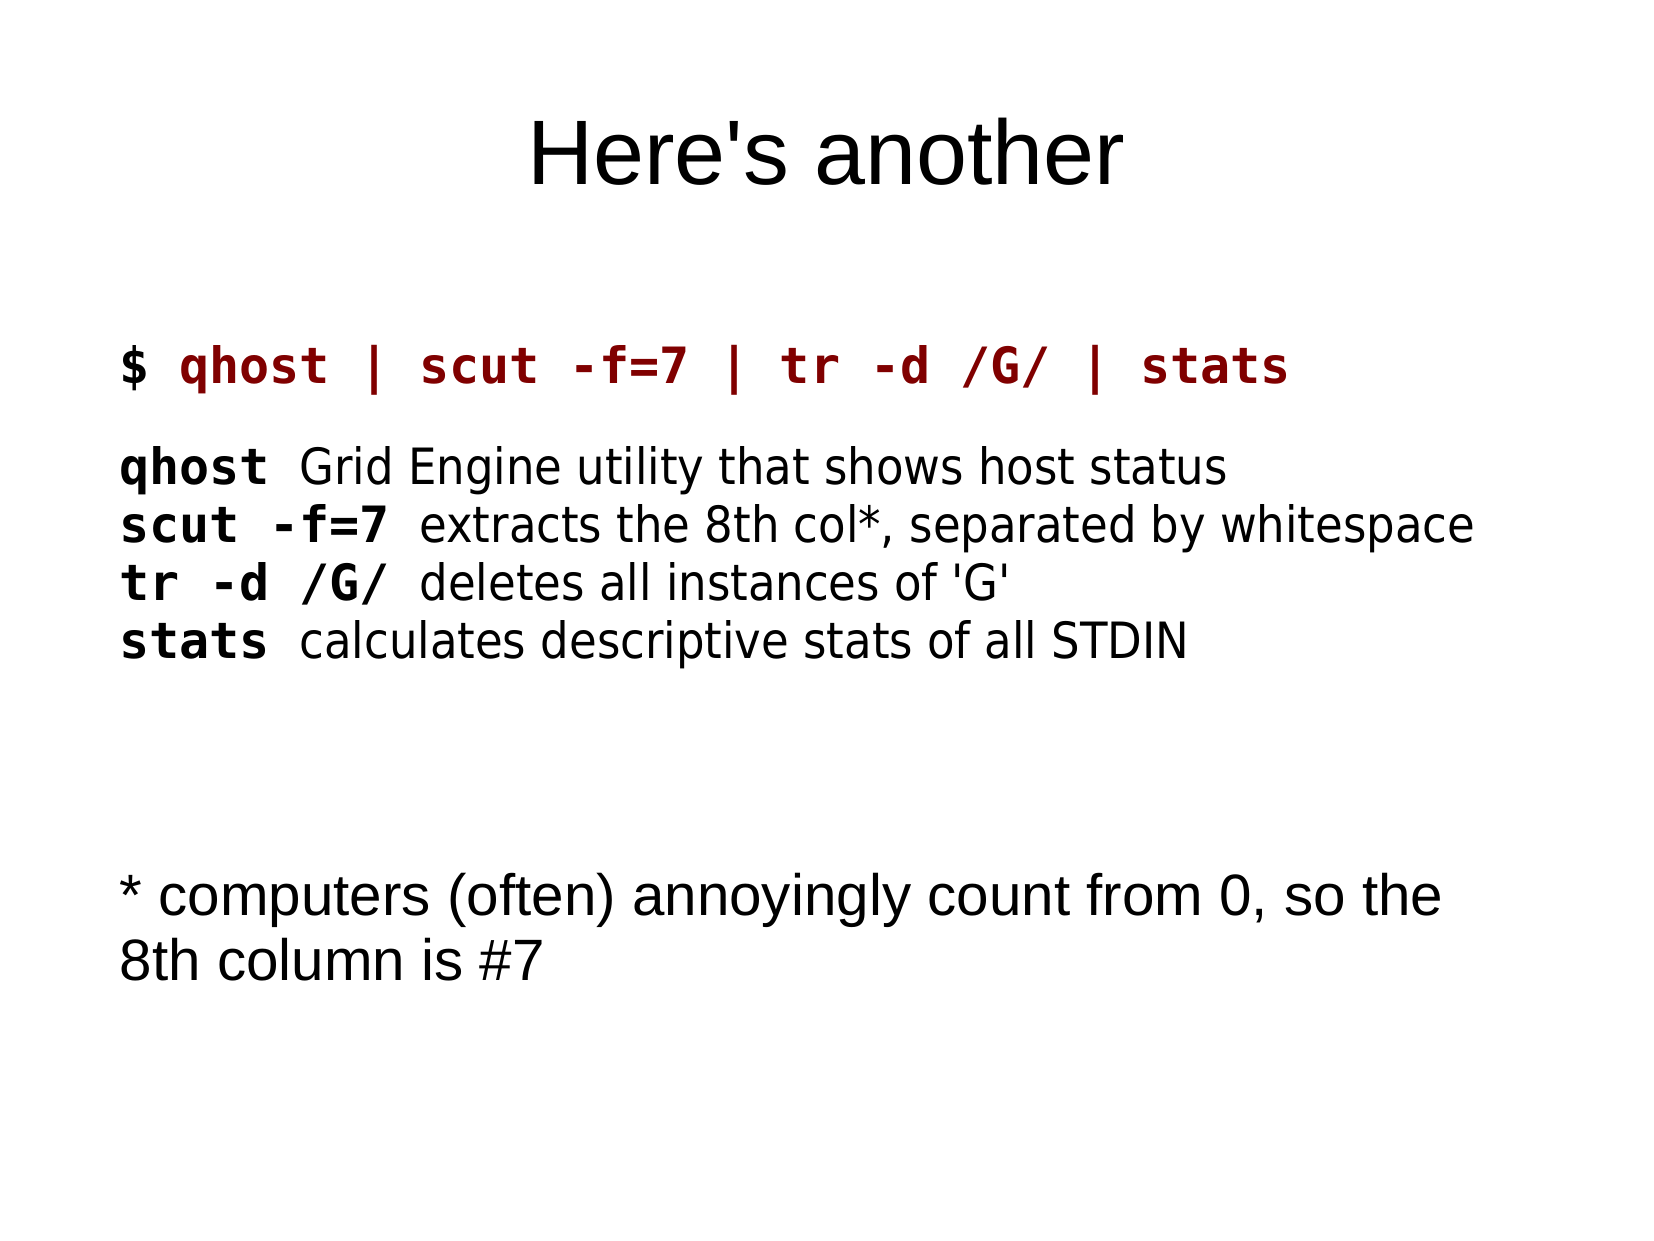

# Here's another
$ qhost | scut -f=7 | tr -d /G/ | stats
qhost Grid Engine utility that shows host status
scut -f=7 extracts the 8th col*, separated by whitespace
tr -d /G/ deletes all instances of 'G'
stats calculates descriptive stats of all STDIN
* computers (often) annoyingly count from 0, so the 8th column is #7